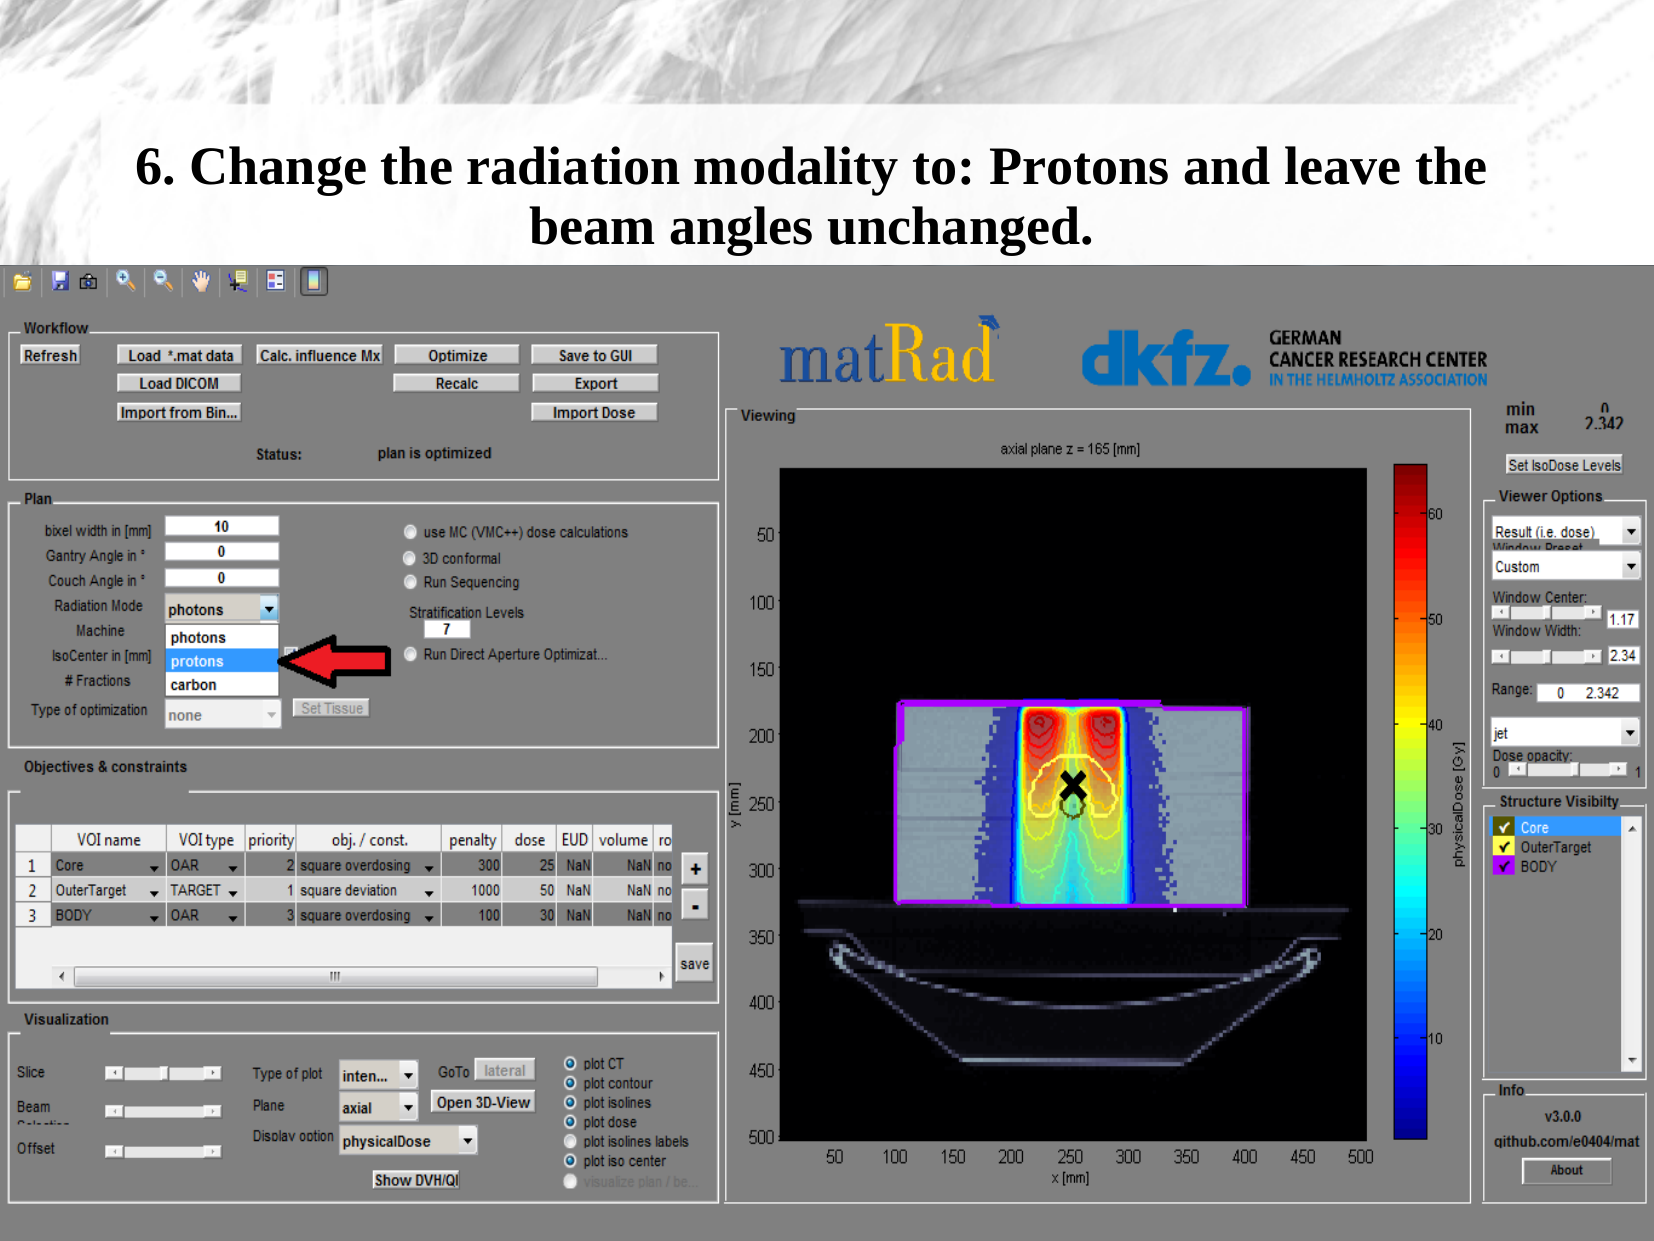

# 6. Change the radiation modality to: Protons and leave the beam angles unchanged.